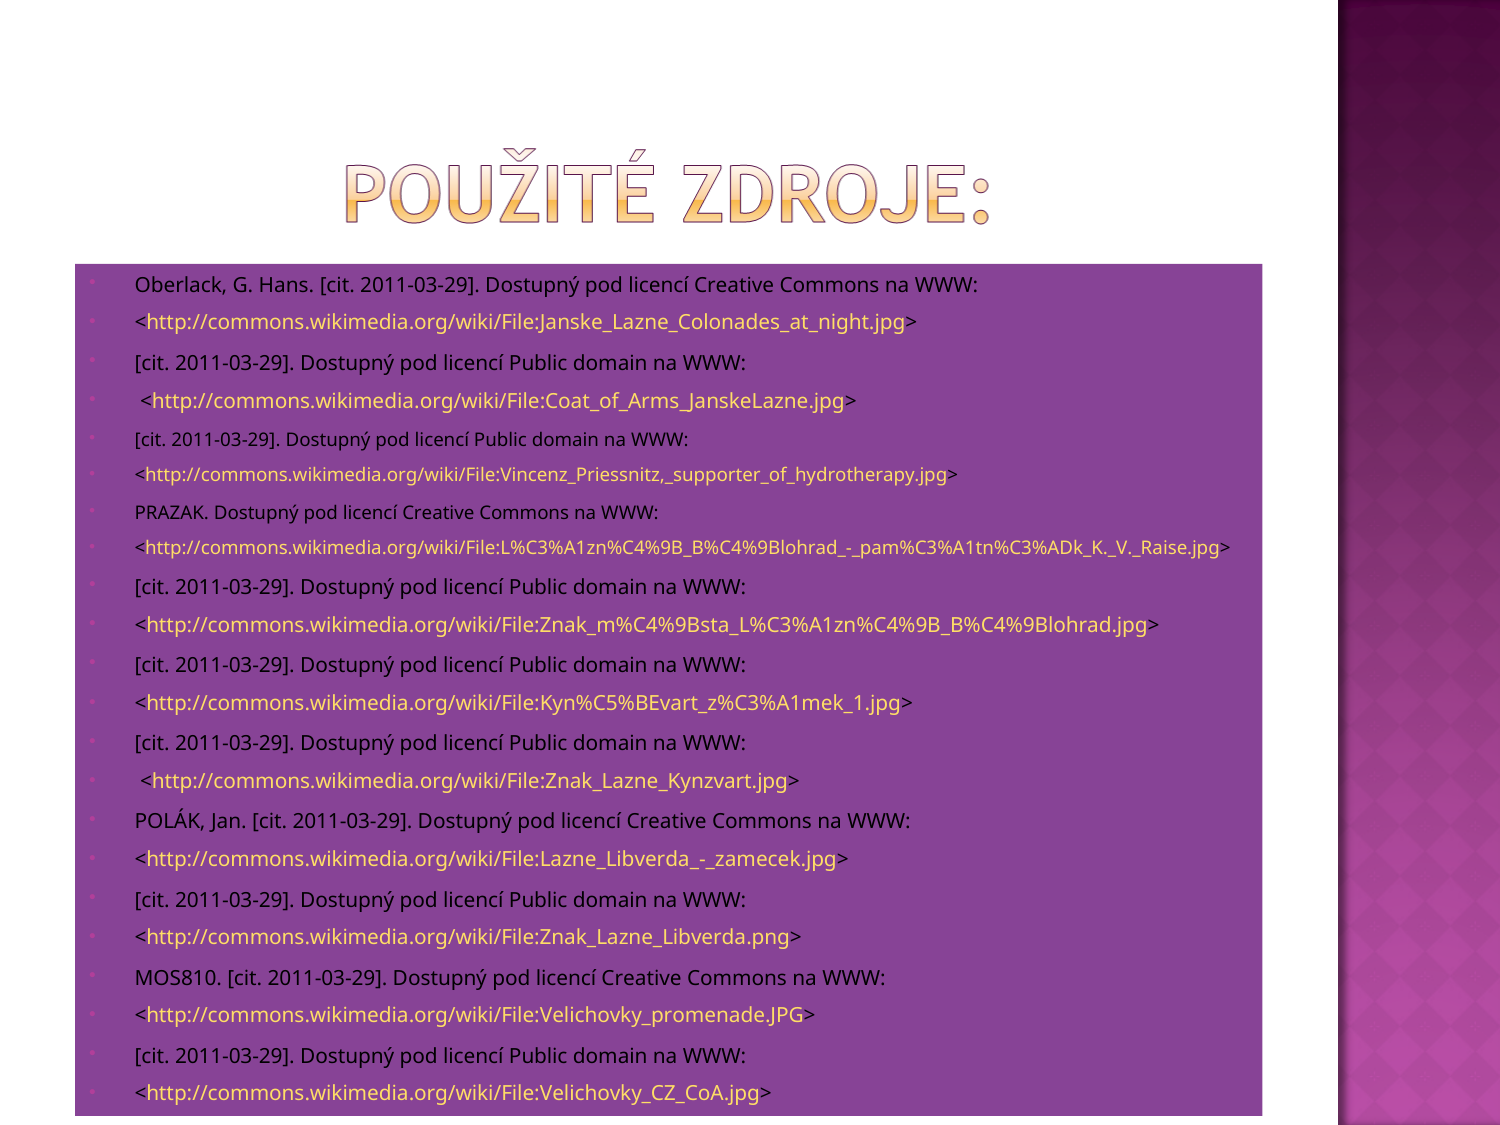

# Oberlack, G. Hans. [cit. 2011-03-29]. Dostupný pod licencí Creative Commons na WWW:
<http://commons.wikimedia.org/wiki/File:Janske_Lazne_Colonades_at_night.jpg>
[cit. 2011-03-29]. Dostupný pod licencí Public domain na WWW:
 <http://commons.wikimedia.org/wiki/File:Coat_of_Arms_JanskeLazne.jpg>
[cit. 2011-03-29]. Dostupný pod licencí Public domain na WWW:
<http://commons.wikimedia.org/wiki/File:Vincenz_Priessnitz,_supporter_of_hydrotherapy.jpg>
PRAZAK. Dostupný pod licencí Creative Commons na WWW:
<http://commons.wikimedia.org/wiki/File:L%C3%A1zn%C4%9B_B%C4%9Blohrad_-_pam%C3%A1tn%C3%ADk_K._V._Raise.jpg>
[cit. 2011-03-29]. Dostupný pod licencí Public domain na WWW:
<http://commons.wikimedia.org/wiki/File:Znak_m%C4%9Bsta_L%C3%A1zn%C4%9B_B%C4%9Blohrad.jpg>
[cit. 2011-03-29]. Dostupný pod licencí Public domain na WWW:
<http://commons.wikimedia.org/wiki/File:Kyn%C5%BEvart_z%C3%A1mek_1.jpg>
[cit. 2011-03-29]. Dostupný pod licencí Public domain na WWW:
 <http://commons.wikimedia.org/wiki/File:Znak_Lazne_Kynzvart.jpg>
POLÁK, Jan. [cit. 2011-03-29]. Dostupný pod licencí Creative Commons na WWW:
<http://commons.wikimedia.org/wiki/File:Lazne_Libverda_-_zamecek.jpg>
[cit. 2011-03-29]. Dostupný pod licencí Public domain na WWW:
<http://commons.wikimedia.org/wiki/File:Znak_Lazne_Libverda.png>
MOS810. [cit. 2011-03-29]. Dostupný pod licencí Creative Commons na WWW:
<http://commons.wikimedia.org/wiki/File:Velichovky_promenade.JPG>
[cit. 2011-03-29]. Dostupný pod licencí Public domain na WWW:
<http://commons.wikimedia.org/wiki/File:Velichovky_CZ_CoA.jpg>